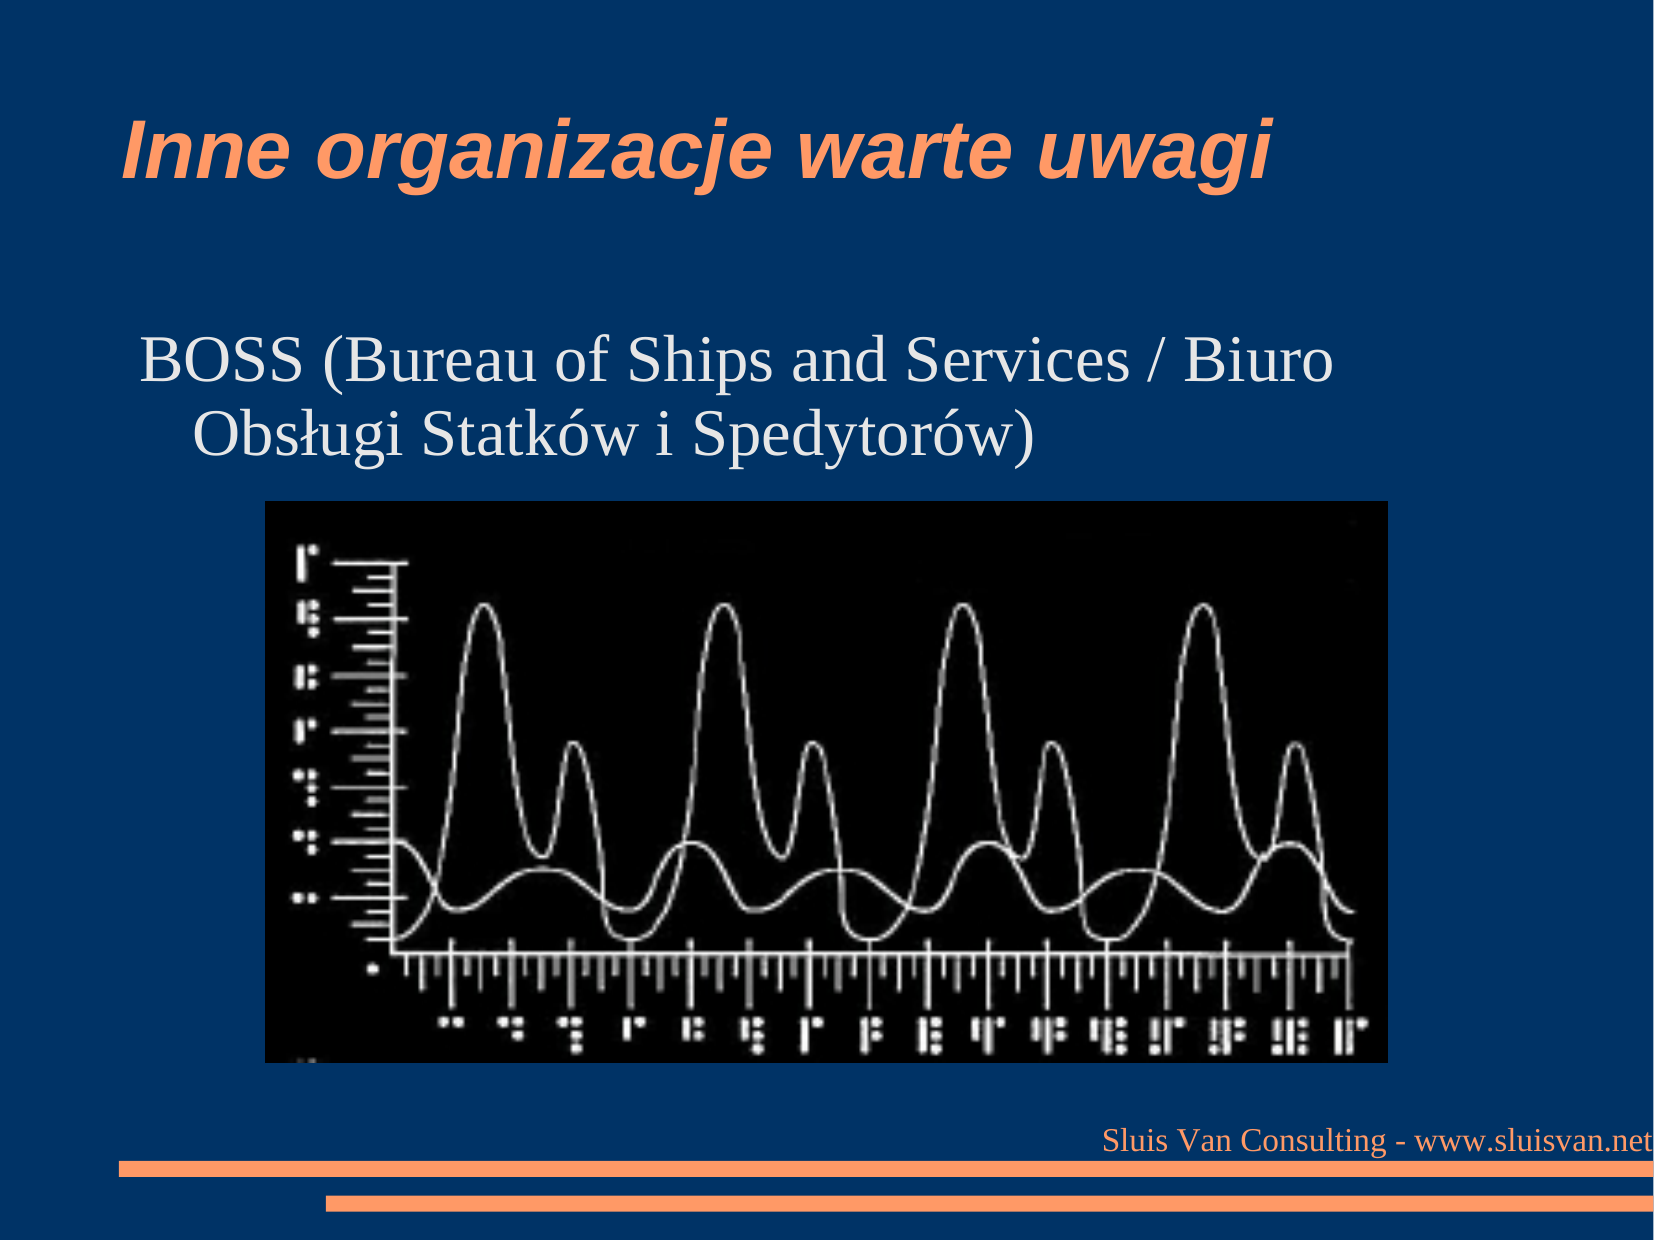

# Inne organizacje warte uwagi
BOSS (Bureau of Ships and Services / Biuro Obsługi Statków i Spedytorów)
Sluis Van Consulting - www.sluisvan.net